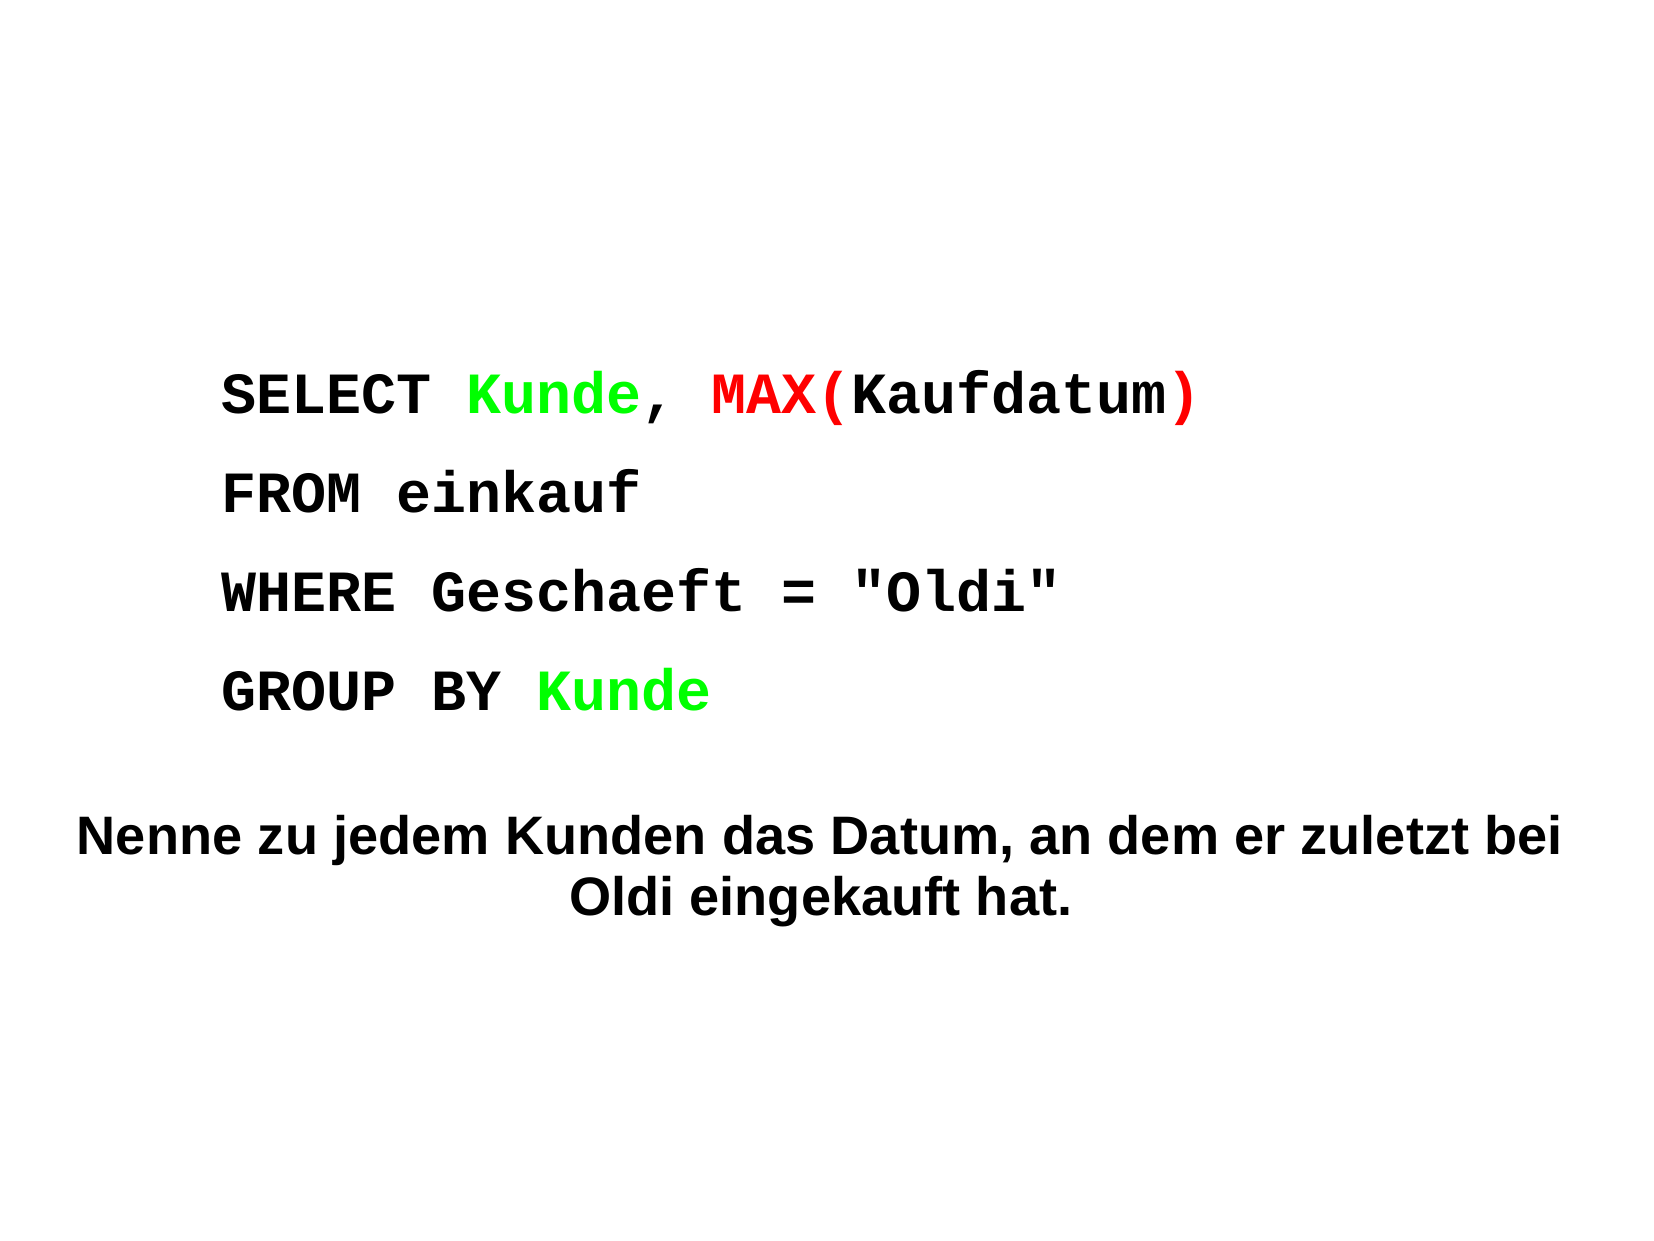

SELECT Kunde, MAX(Kaufdatum)
FROM einkauf
WHERE Geschaeft = "Oldi"
GROUP BY Kunde
# Nenne zu jedem Kunden das Datum, an dem er zuletzt bei Oldi eingekauft hat.